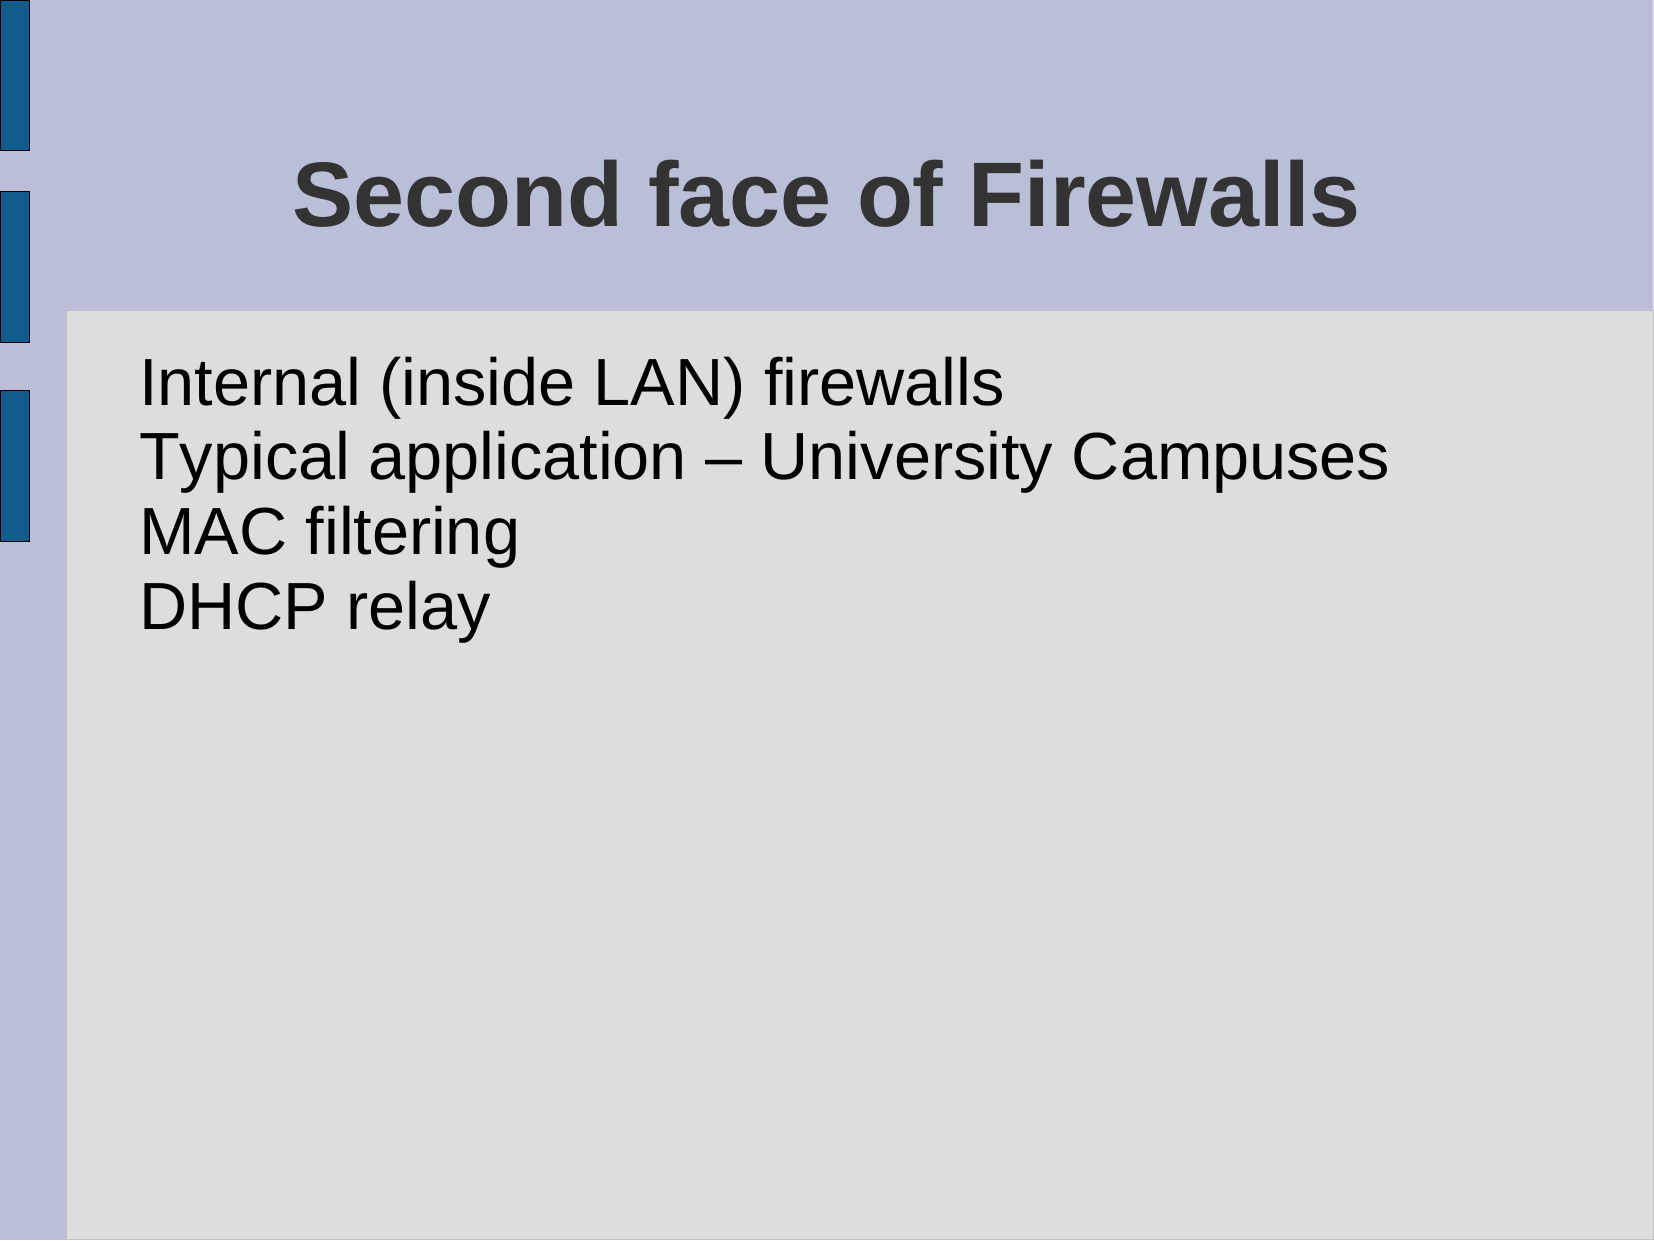

# Second face of Firewalls
Internal (inside LAN) firewalls
Typical application – University Campuses
MAC filtering
DHCP relay